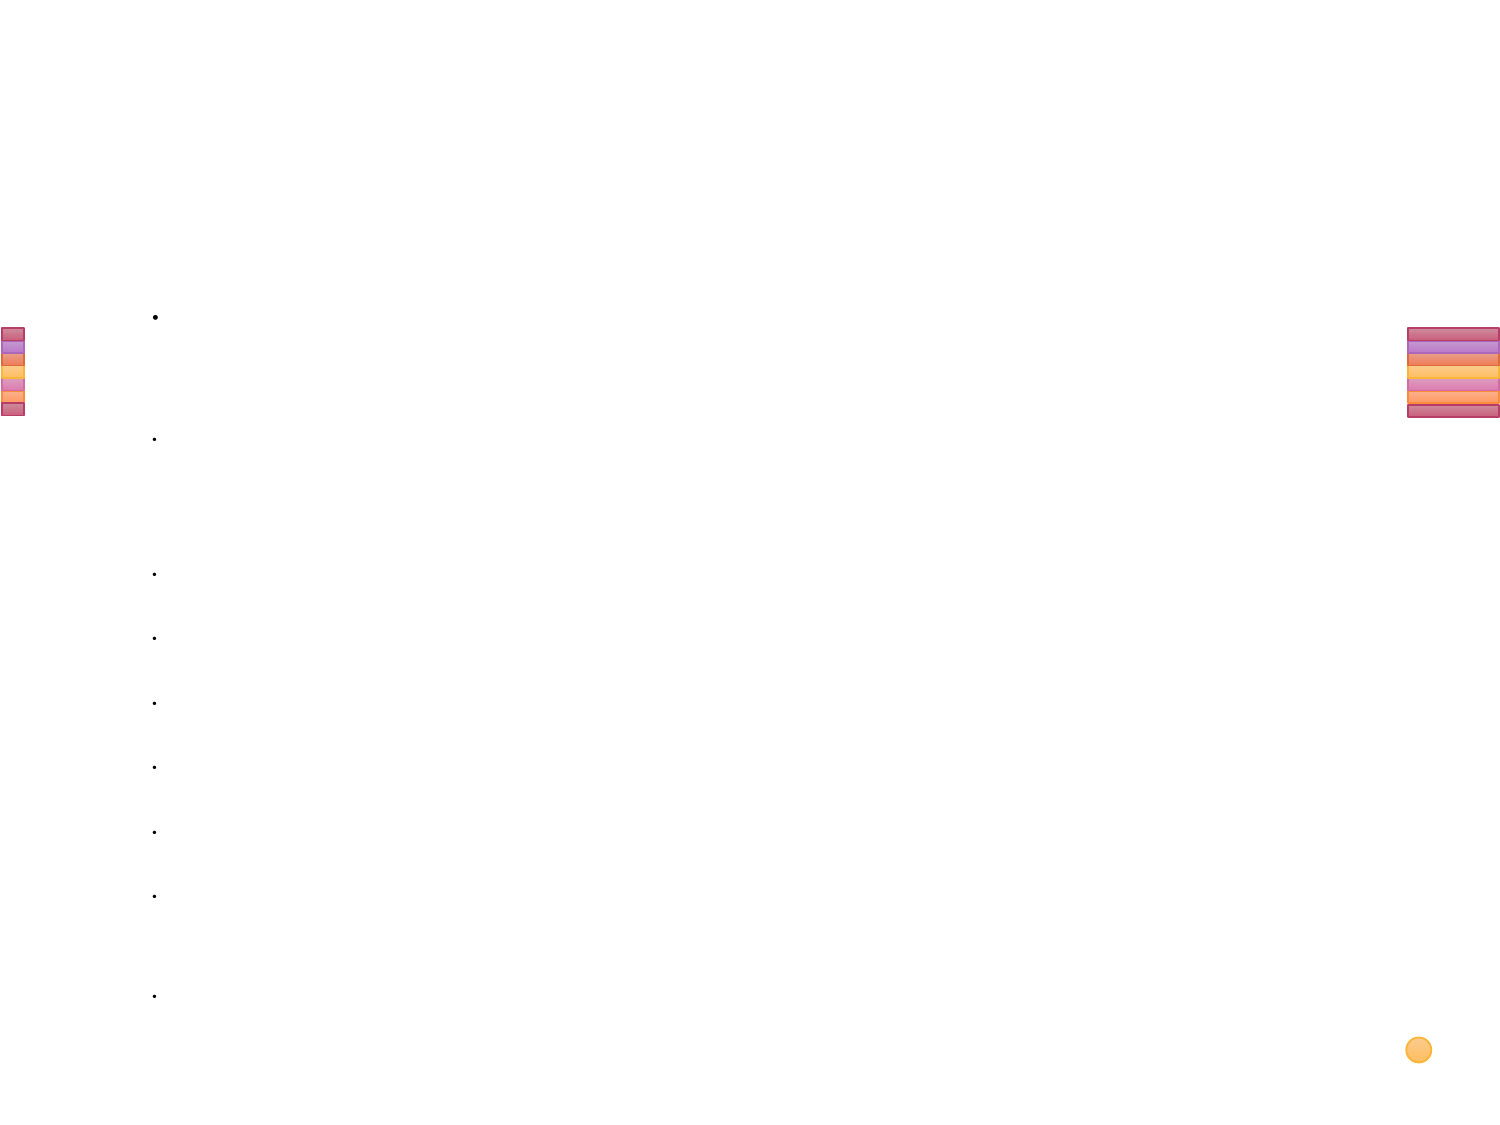

VII.- FLEXIBILIDAD SUSTANCIAL (VII)
# VII.3-Modificación sustancial de condiciones de origen convencional
Se merma la vinculatoriedad del Convenio colectivo de sector y de empresa al permitir cuando concurran causas ETOP el descuelgue no sólo del régimen salarial, sino de:
a) Jornada de trabajo.
b) Horario y la distribución del tiempo de trabajo.
c) Régimen de trabajo a turnos.
d) Sistema de remuneración y cuantía salarial.
e) Sistema de trabajo y rendimiento.
f) Funciones, cuando excedan de los límites que para la movilidad funcional prevé el artículo 39 de esta Ley.
g) Mejoras voluntarias de la acción protectora de la Seguridad Social.